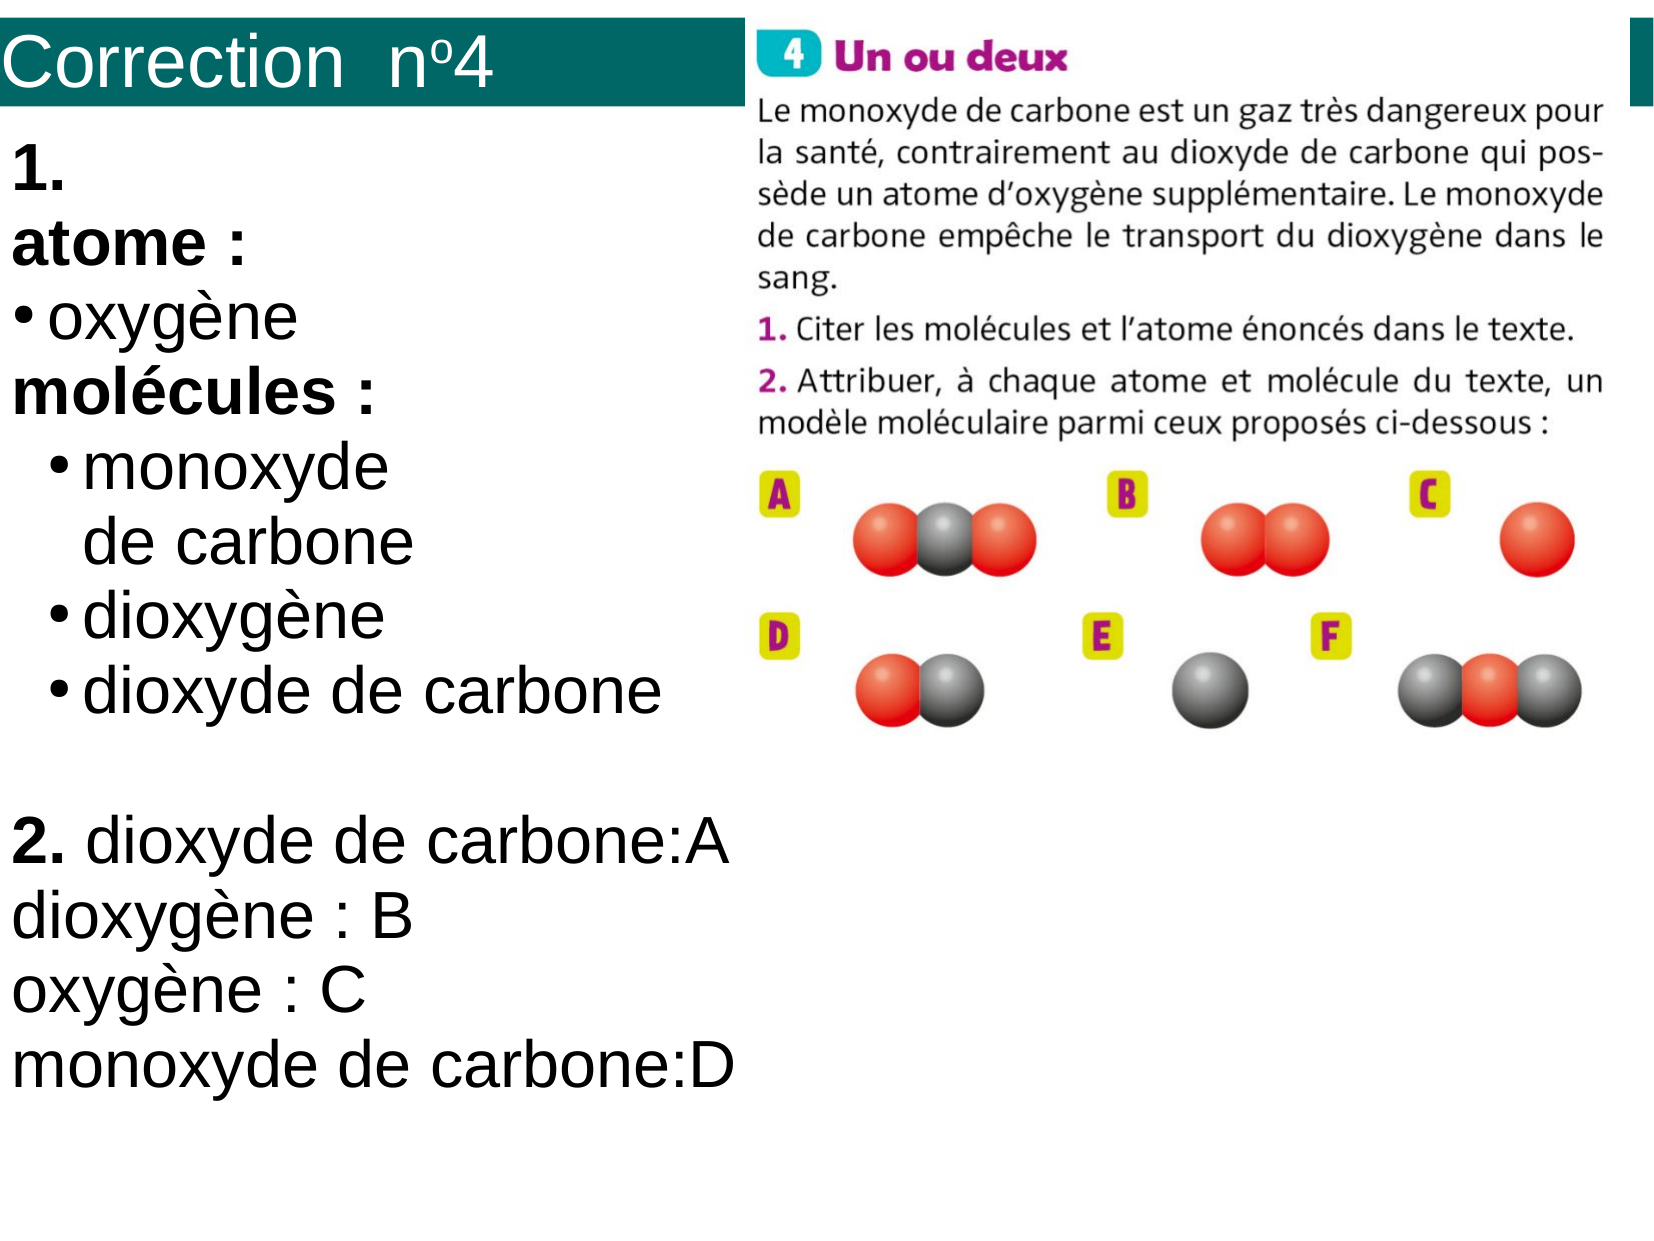

# Correction no4
1.
atome :
oxygène
molécules :
monoxyde
de carbone
dioxygène
dioxyde de carbone
2. dioxyde de carbone:A
dioxygène : B
oxygène : C
monoxyde de carbone:D